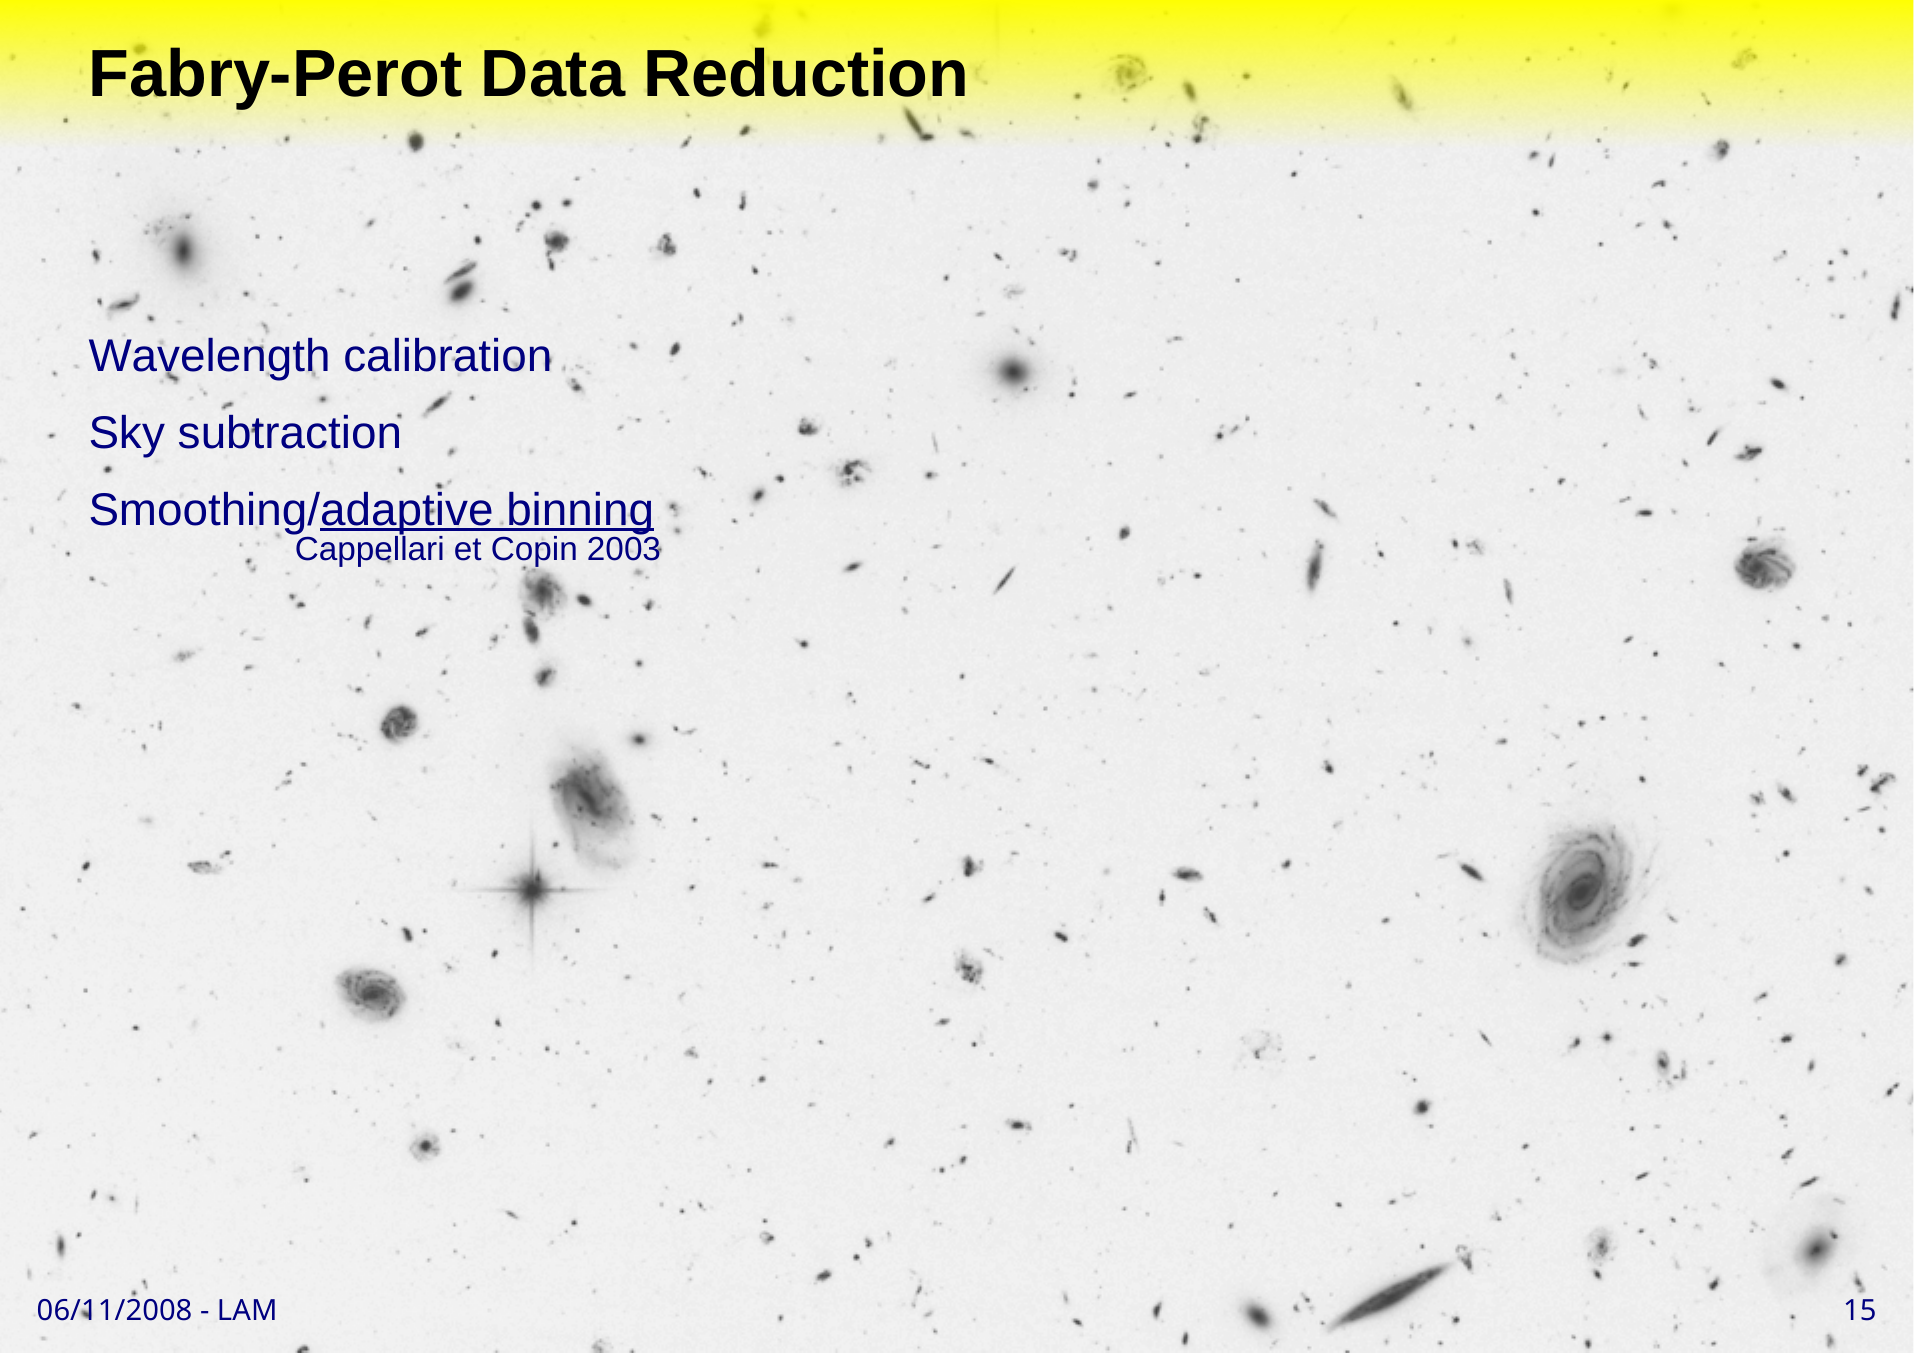

# Fabry-Perot Data Reduction
Wavelength calibration
Sky subtraction
Smoothing/adaptive binning
Cappellari et Copin 2003
15
06/11/2008 - LAM